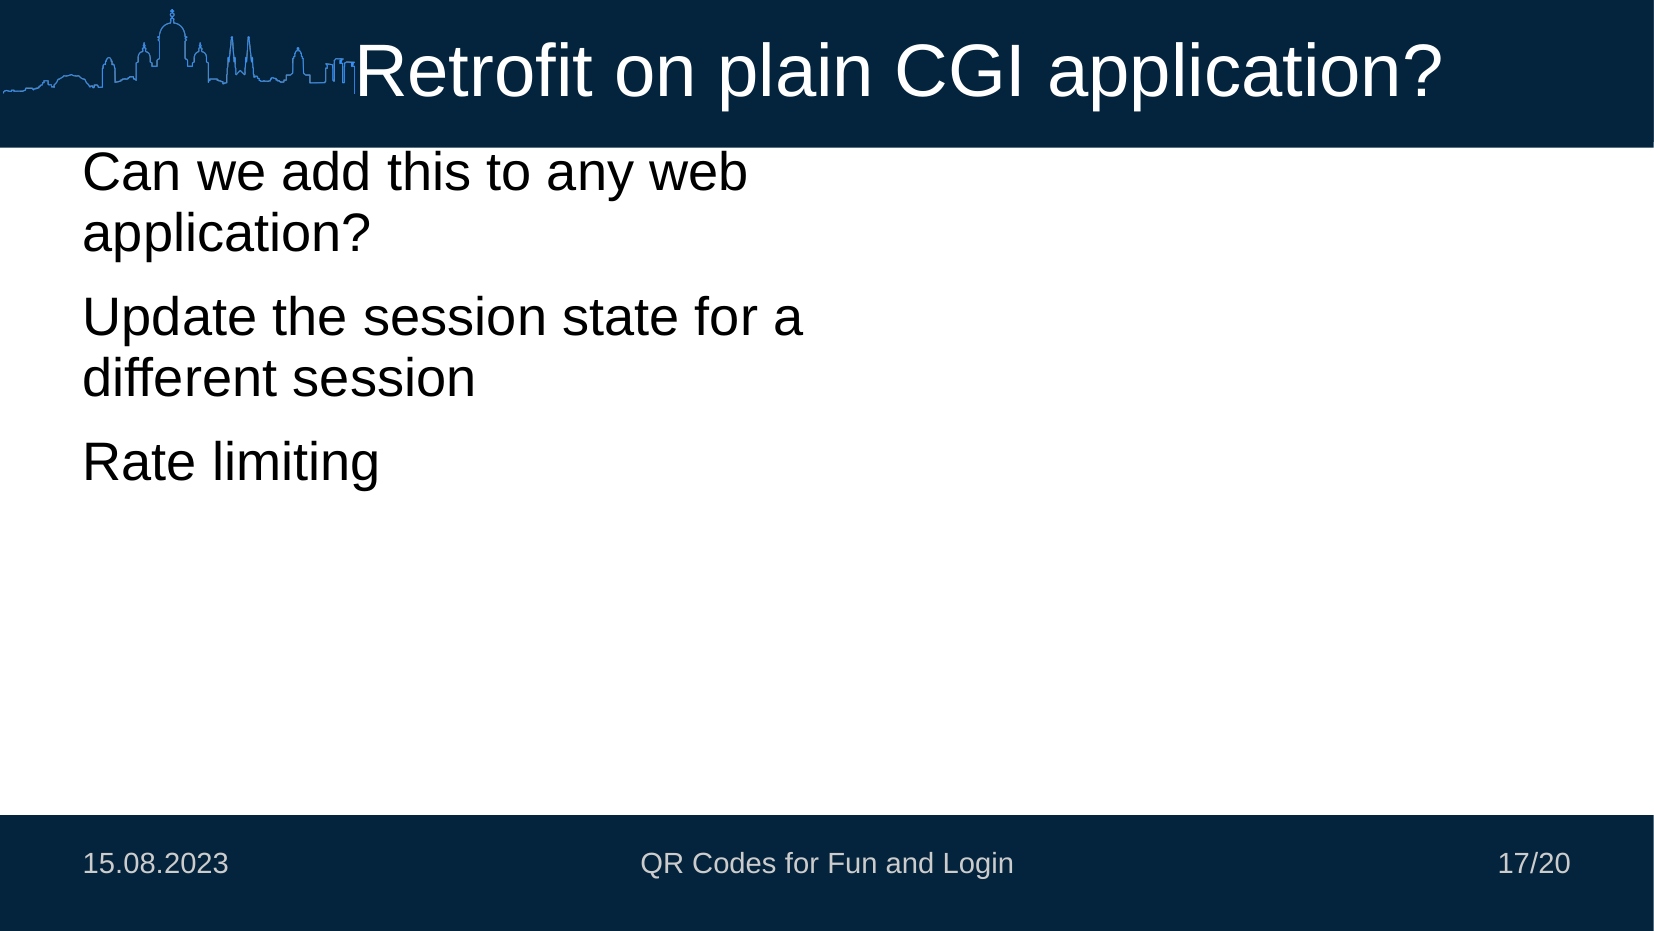

# Retrofit on plain CGI application?
Can we add this to any web application?
Update the session state for a different session
Rate limiting
08. März 2019
17